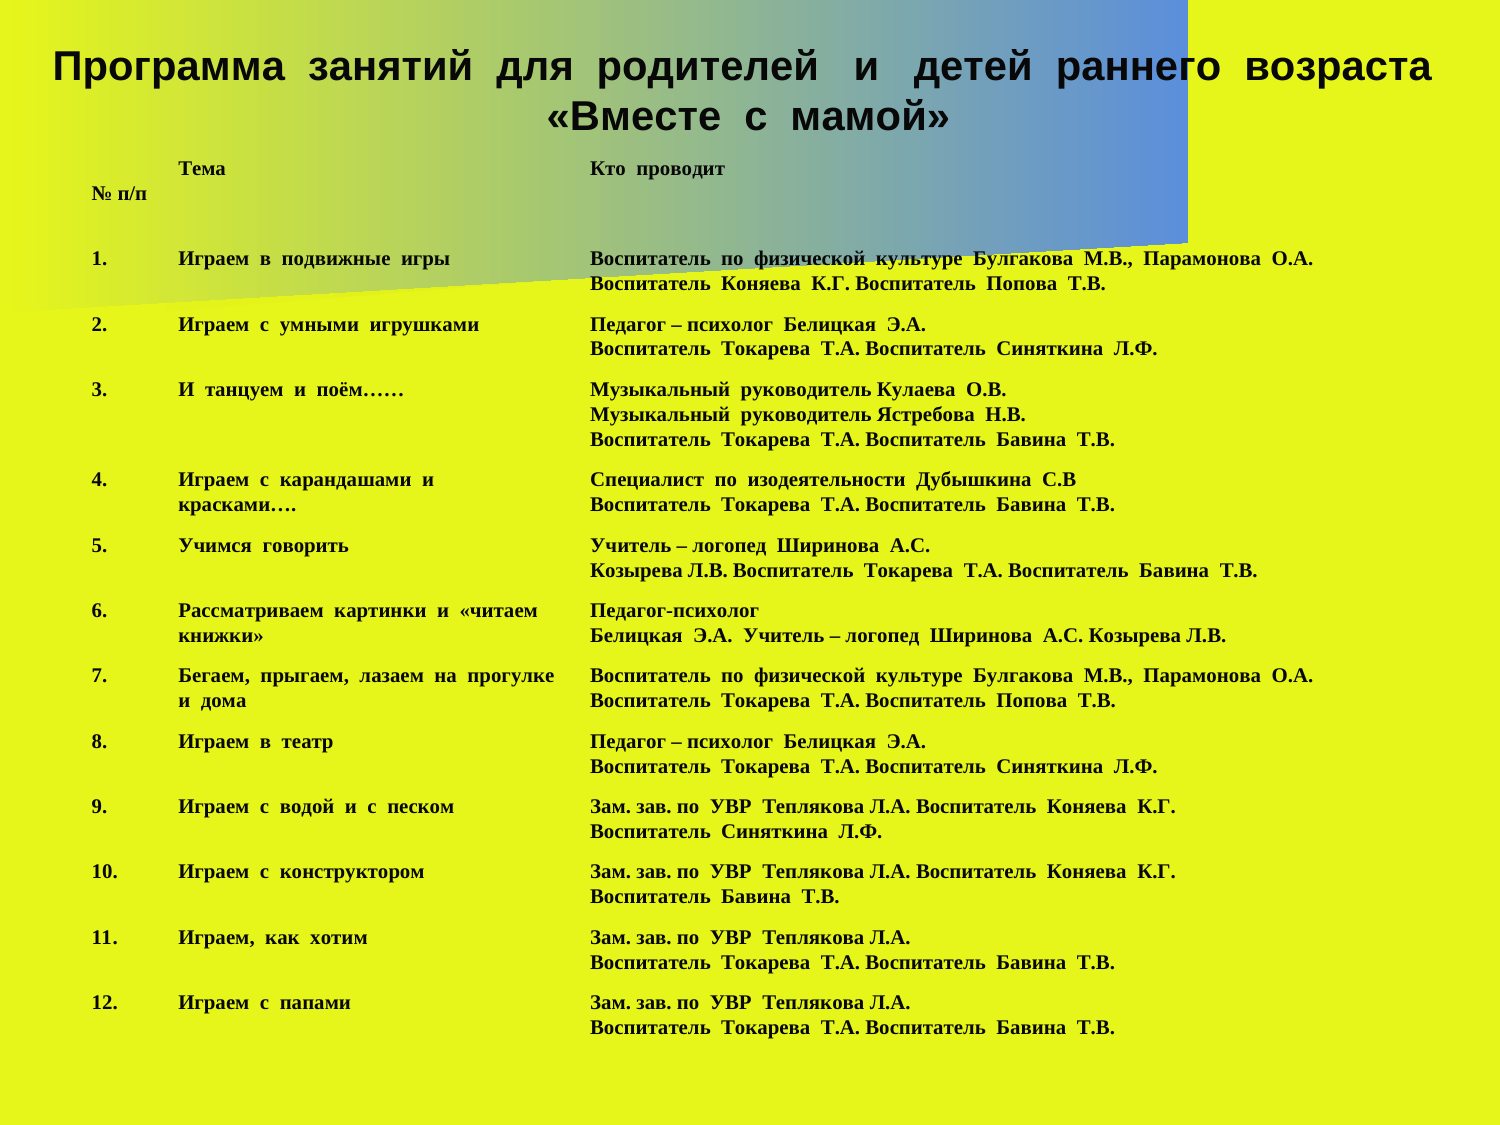

Программа занятий для родителей и детей раннего возраста
 «Вместе с мамой»
| № п/п | Тема | Кто проводит |
| --- | --- | --- |
| 1. | Играем в подвижные игры | Воспитатель по физической культуре Булгакова М.В., Парамонова О.А. Воспитатель Коняева К.Г. Воспитатель Попова Т.В. |
| 2. | Играем с умными игрушками | Педагог – психолог Белицкая Э.А. Воспитатель Токарева Т.А. Воспитатель Синяткина Л.Ф. |
| 3. | И танцуем и поём…… | Музыкальный руководитель Кулаева О.В. Музыкальный руководитель Ястребова Н.В. Воспитатель Токарева Т.А. Воспитатель Бавина Т.В. |
| 4. | Играем с карандашами и красками…. | Специалист по изодеятельности Дубышкина С.В Воспитатель Токарева Т.А. Воспитатель Бавина Т.В. |
| 5. | Учимся говорить | Учитель – логопед Ширинова А.С. Козырева Л.В. Воспитатель Токарева Т.А. Воспитатель Бавина Т.В. |
| 6. | Рассматриваем картинки и «читаем книжки» | Педагог-психолог Белицкая Э.А. Учитель – логопед Ширинова А.С. Козырева Л.В. |
| 7. | Бегаем, прыгаем, лазаем на прогулке и дома | Воспитатель по физической культуре Булгакова М.В., Парамонова О.А. Воспитатель Токарева Т.А. Воспитатель Попова Т.В. |
| 8. | Играем в театр | Педагог – психолог Белицкая Э.А. Воспитатель Токарева Т.А. Воспитатель Синяткина Л.Ф. |
| 9. | Играем с водой и с песком | Зам. зав. по УВР Теплякова Л.А. Воспитатель Коняева К.Г. Воспитатель Синяткина Л.Ф. |
| 10. | Играем с конструктором | Зам. зав. по УВР Теплякова Л.А. Воспитатель Коняева К.Г. Воспитатель Бавина Т.В. |
| 11. | Играем, как хотим | Зам. зав. по УВР Теплякова Л.А. Воспитатель Токарева Т.А. Воспитатель Бавина Т.В. |
| 12. | Играем с папами | Зам. зав. по УВР Теплякова Л.А. Воспитатель Токарева Т.А. Воспитатель Бавина Т.В. |